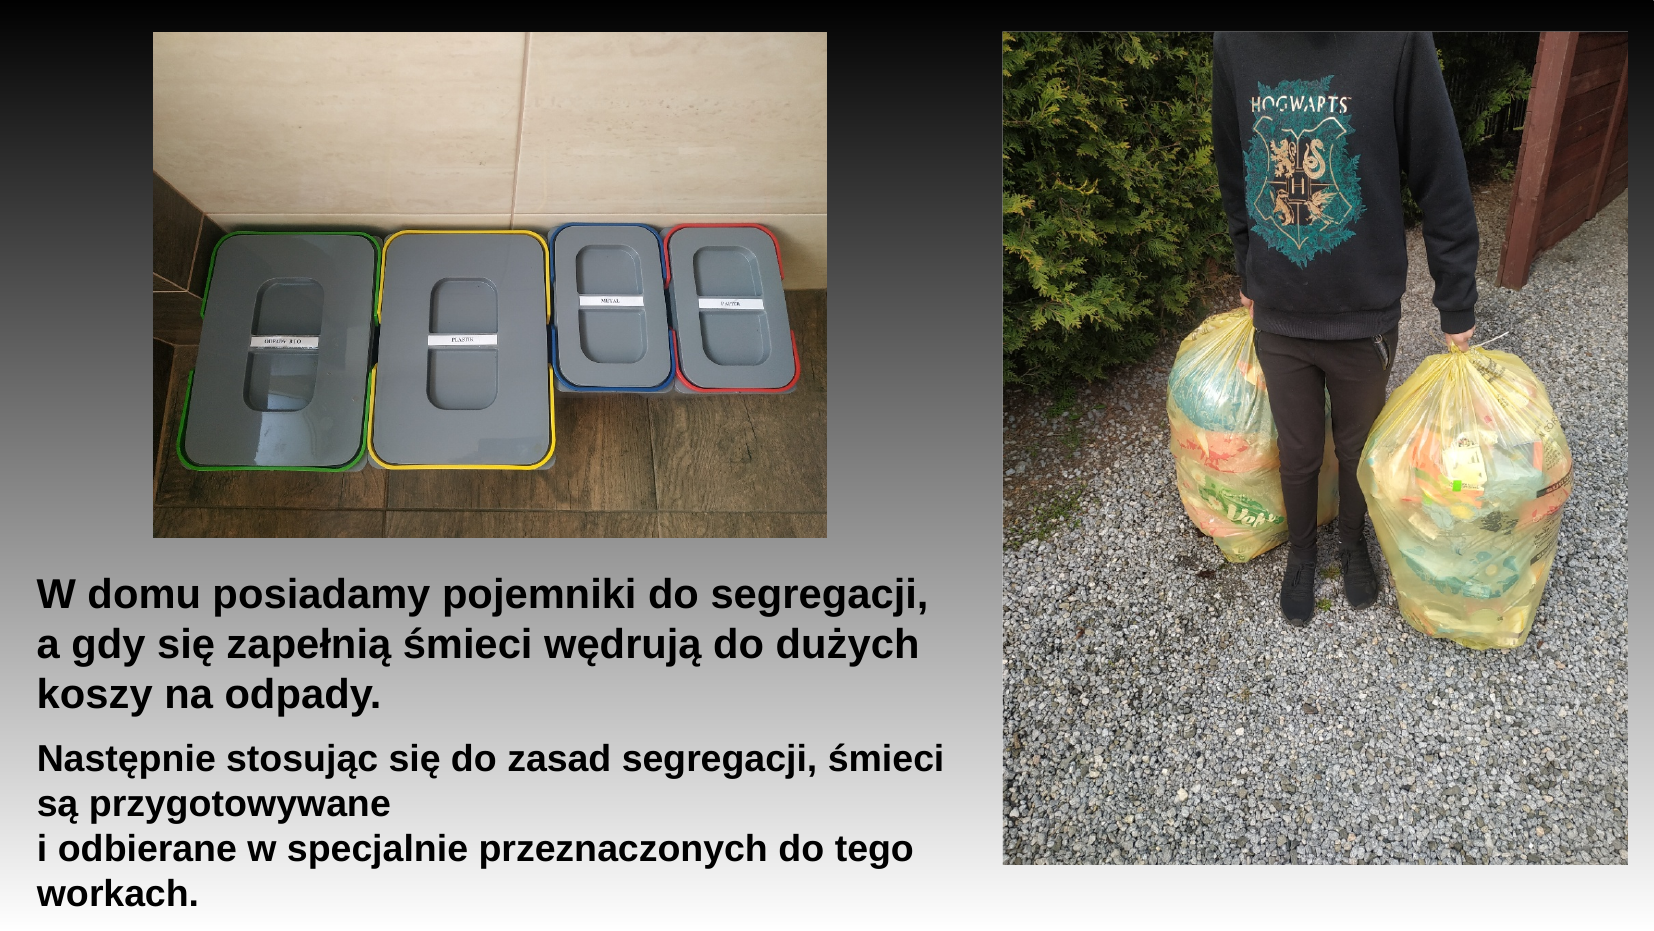

W domu posiadamy pojemniki do segregacji,
a gdy się zapełnią śmieci wędrują do dużych koszy na odpady.
Następnie stosując się do zasad segregacji, śmieci są przygotowywane
i odbierane w specjalnie przeznaczonych do tego workach.